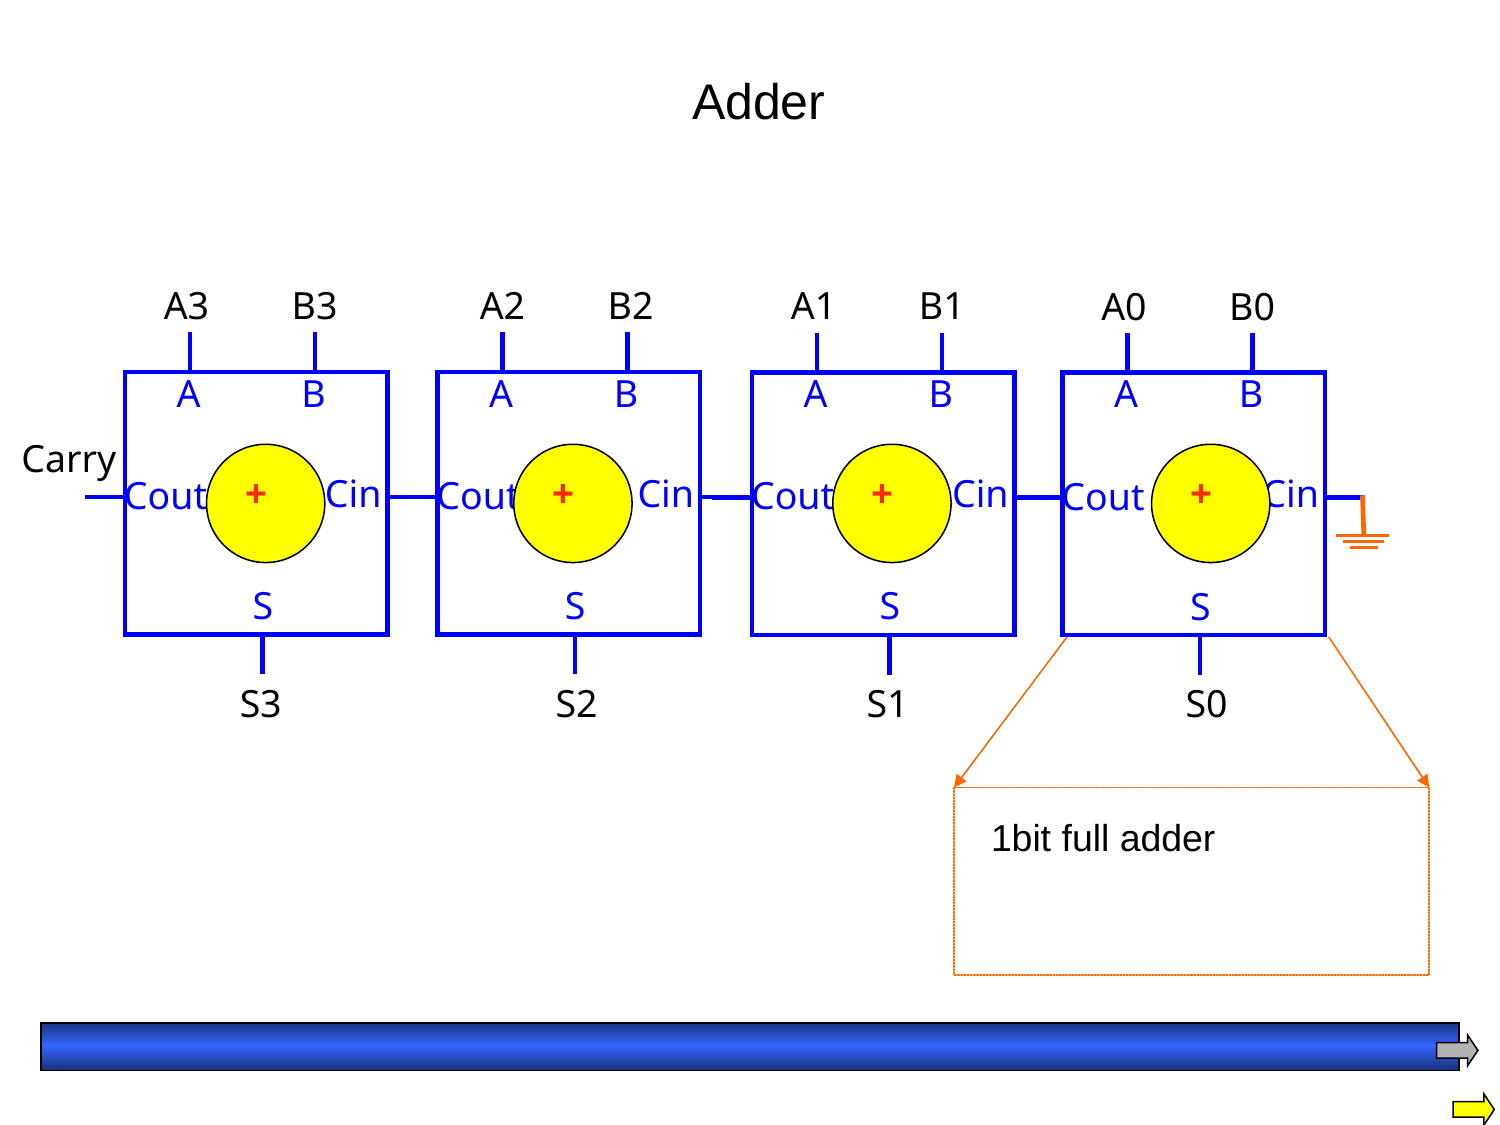

# Adder
A3
B3
A
B
Cin
Cout
S
Carry
S3
A2
B2
A
B
Cin
Cout
S
S2
A1
B1
A
B
Cin
Cout
S
S1
A0
B0
A
B
Cin
Cout
S
+
+
+
+
S0
1bit full adder